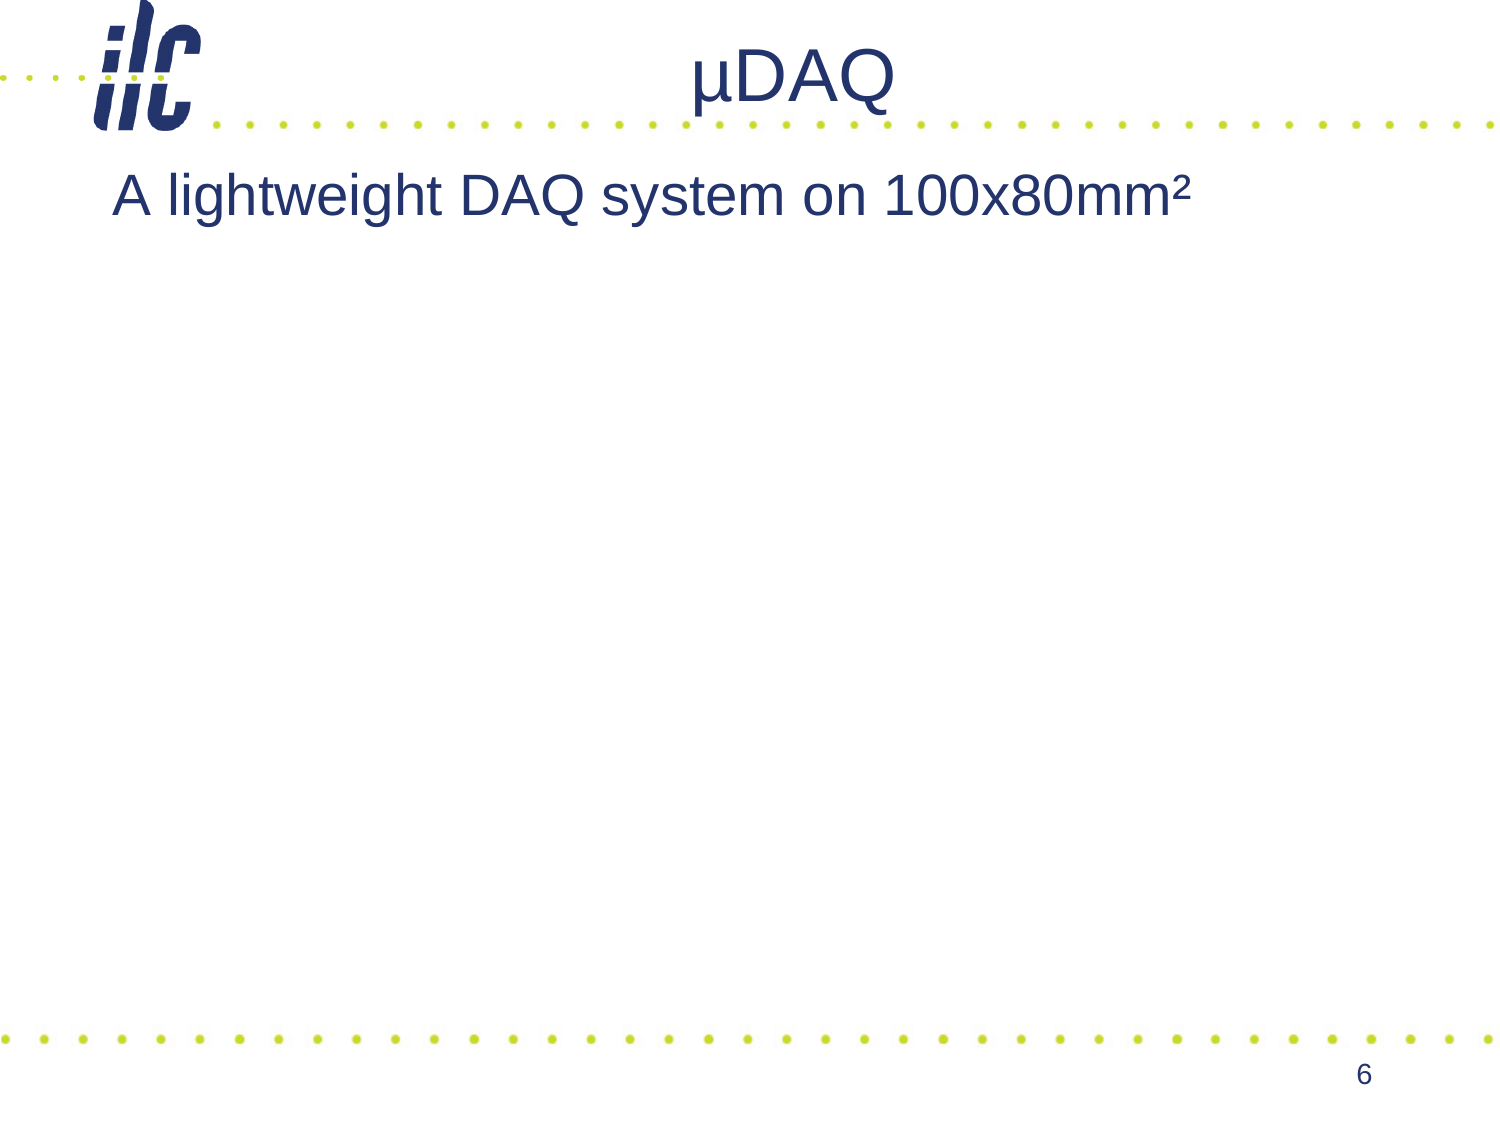

# µDAQ
A lightweight DAQ system on 100x80mm²
6